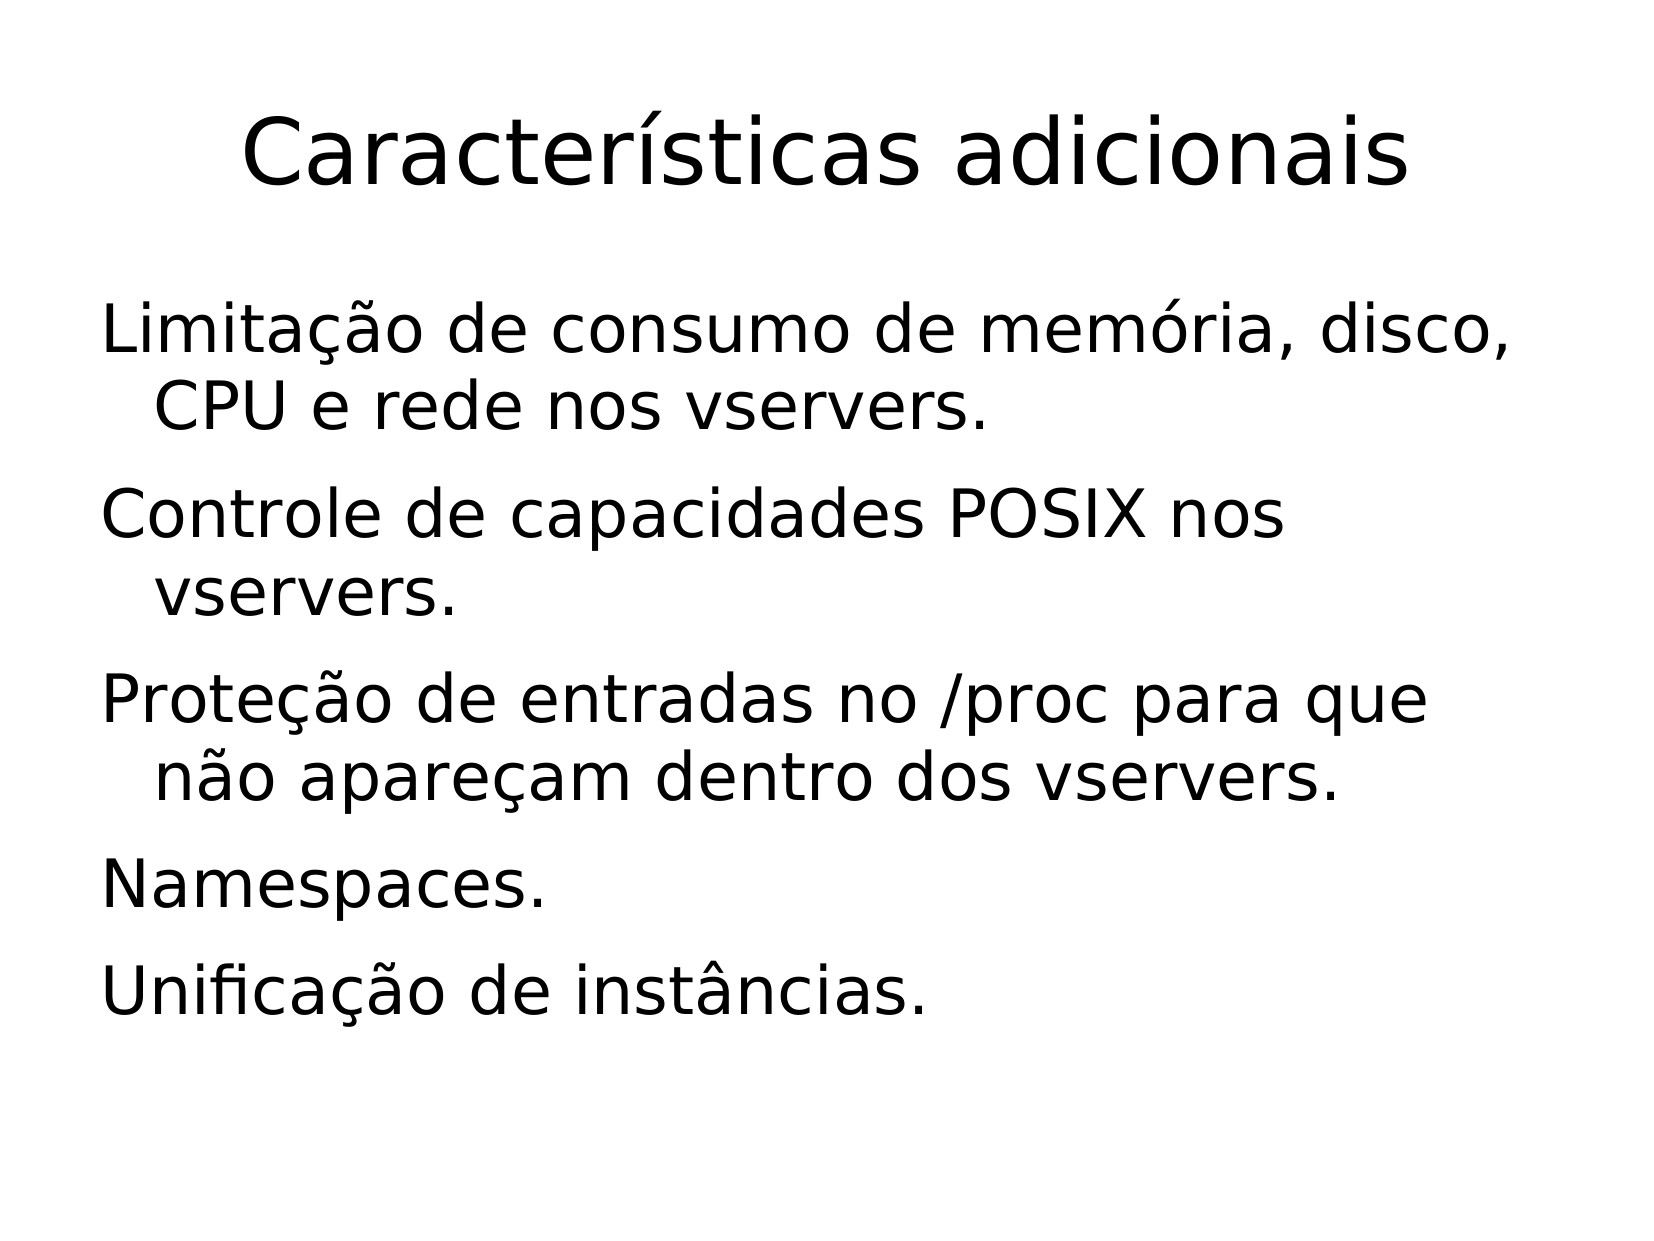

# Características adicionais
Limitação de consumo de memória, disco, CPU e rede nos vservers.
Controle de capacidades POSIX nos vservers.
Proteção de entradas no /proc para que não apareçam dentro dos vservers.
Namespaces.
Unificação de instâncias.